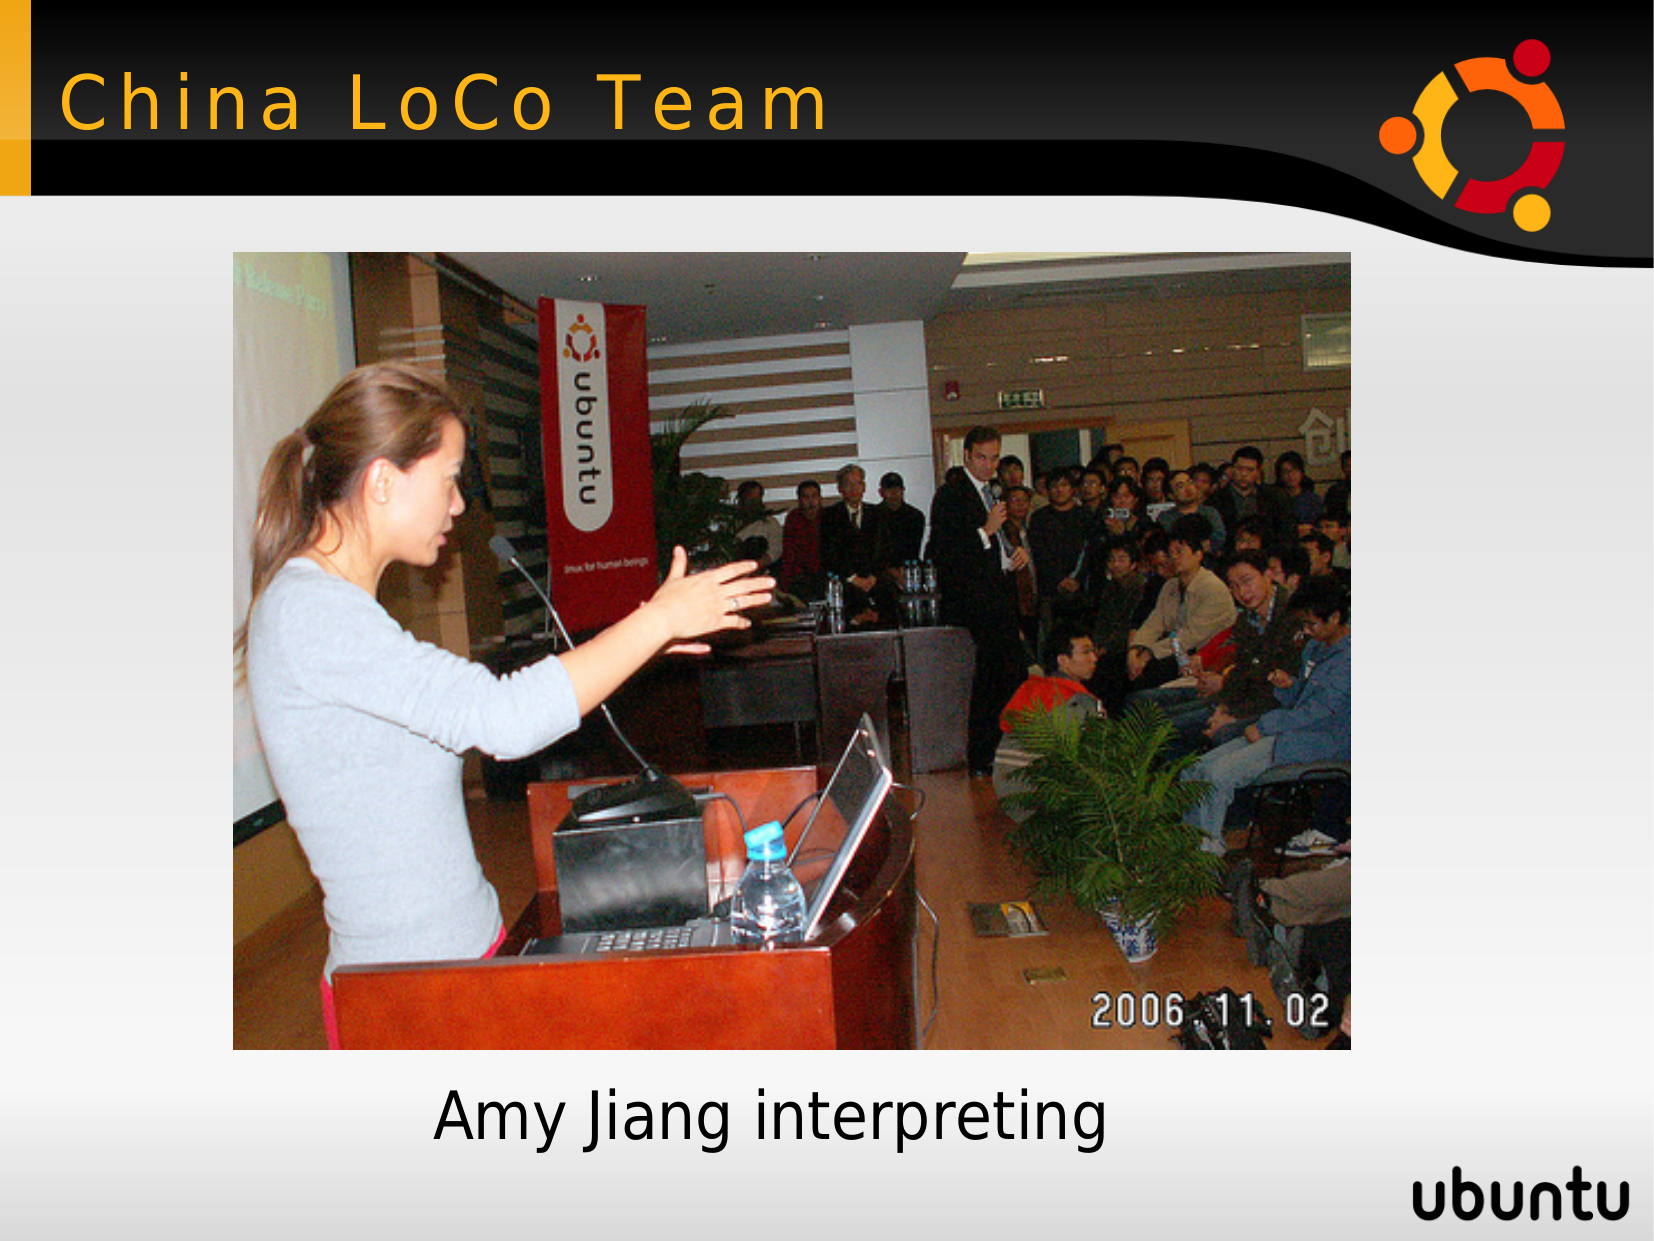

# China LoCo Team
Amy Jiang interpreting